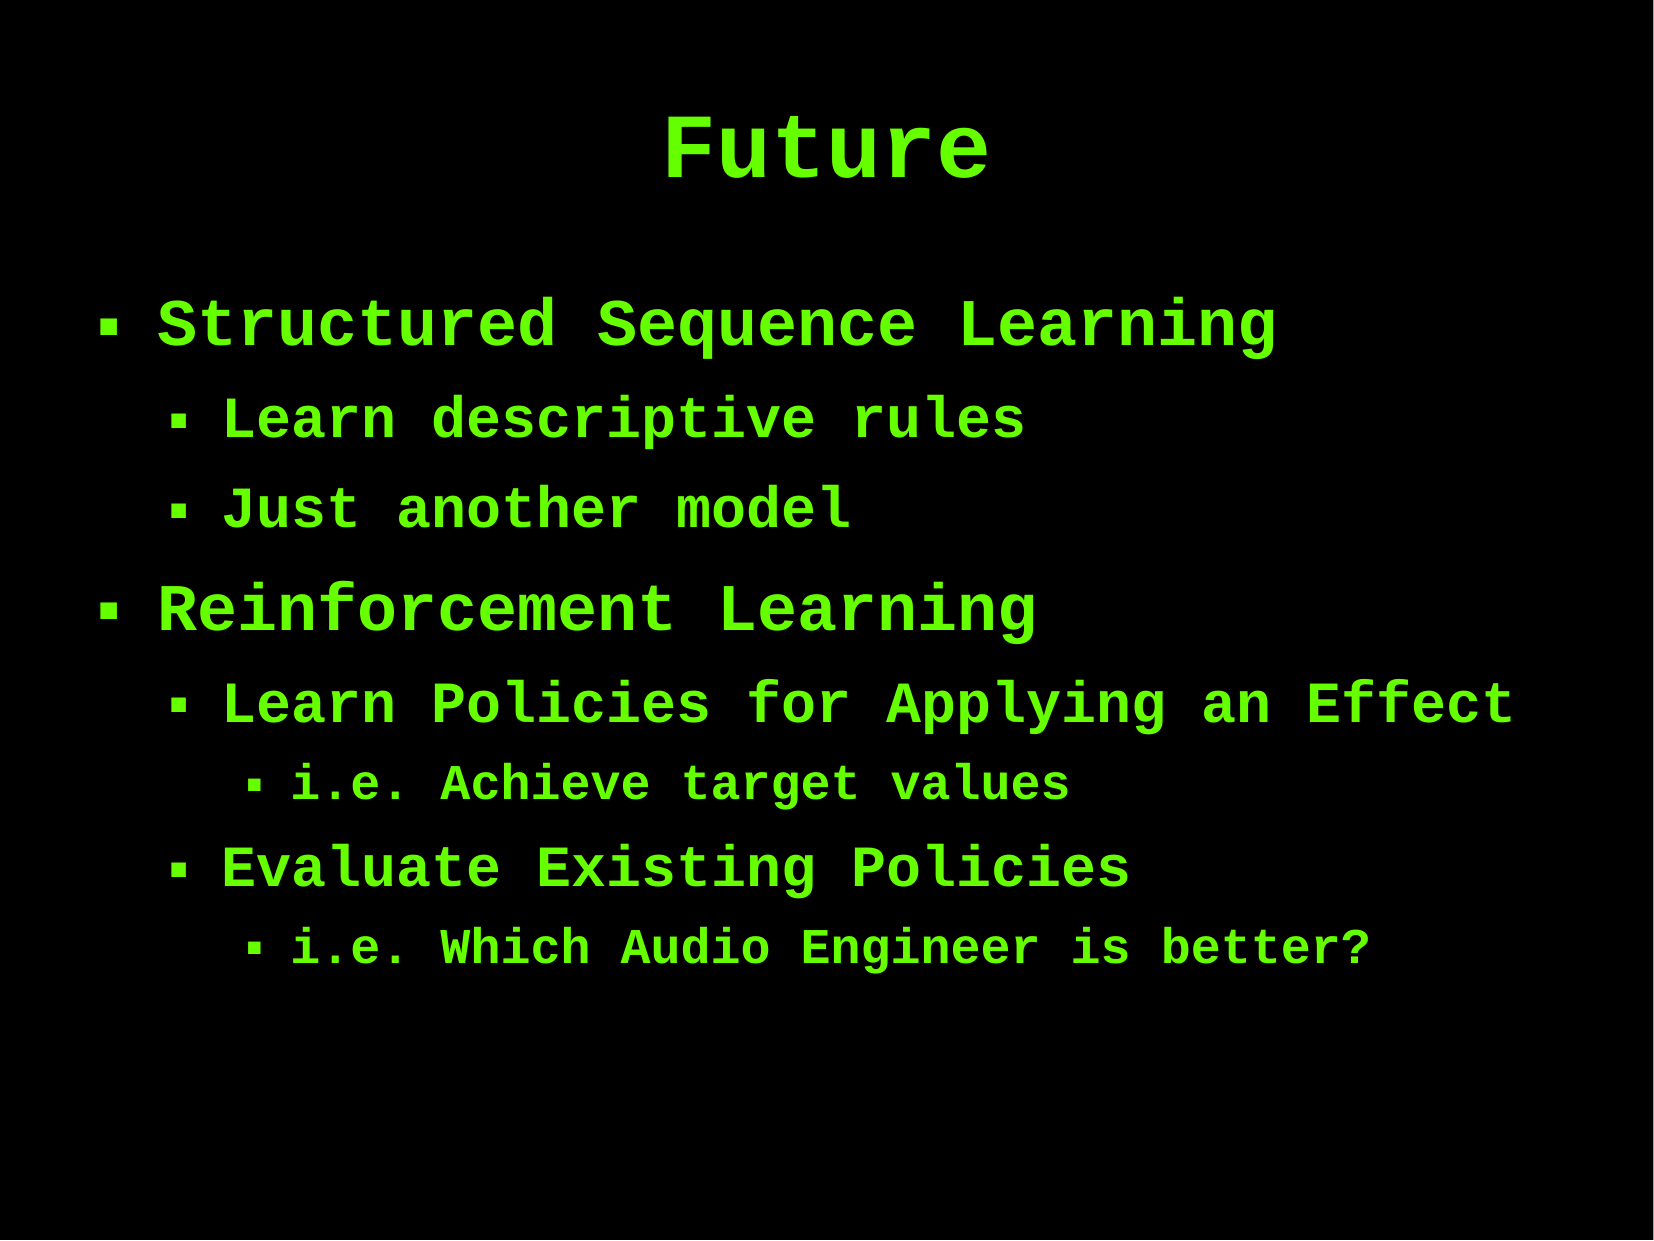

# Future
 Structured Sequence Learning
 Learn descriptive rules
 Just another model
 Reinforcement Learning
 Learn Policies for Applying an Effect
 i.e. Achieve target values
 Evaluate Existing Policies
 i.e. Which Audio Engineer is better?